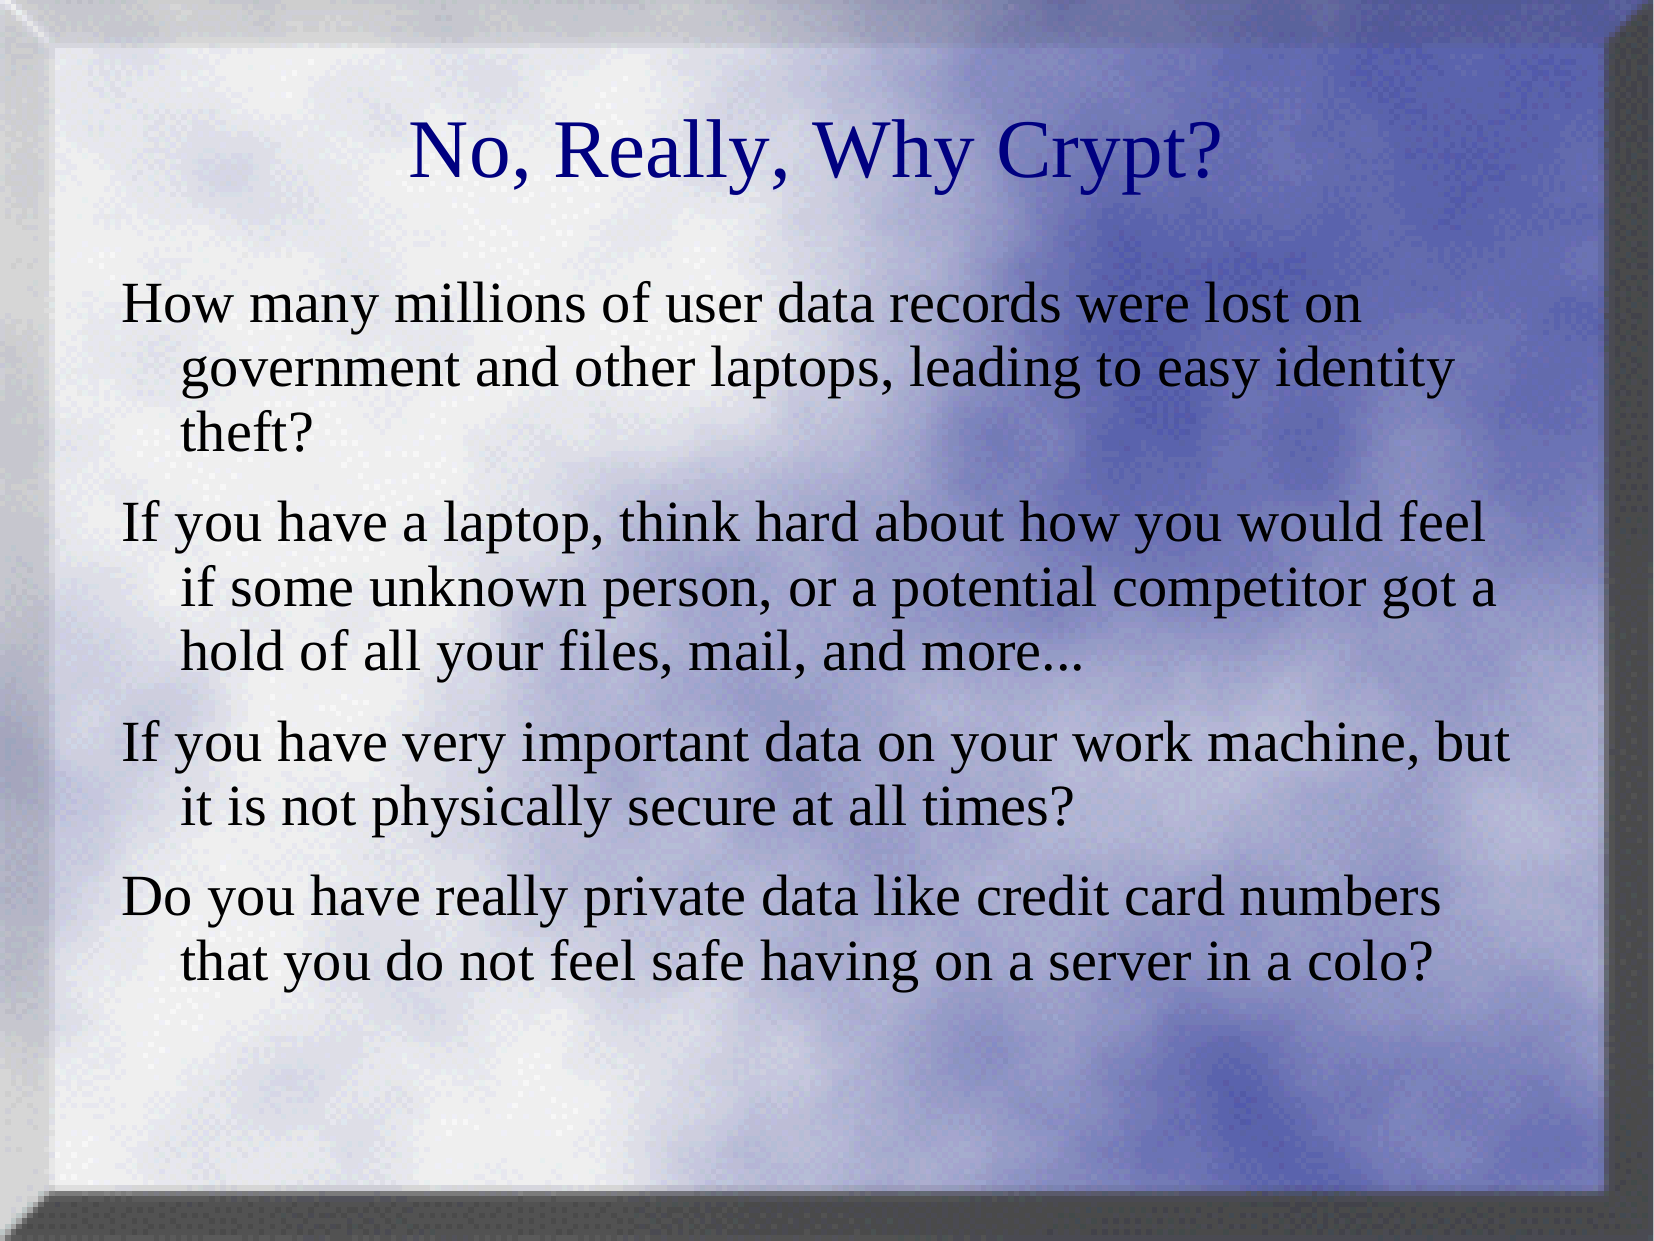

# No, Really, Why Crypt?
How many millions of user data records were lost on government and other laptops, leading to easy identity theft?
If you have a laptop, think hard about how you would feel if some unknown person, or a potential competitor got a hold of all your files, mail, and more...
If you have very important data on your work machine, but it is not physically secure at all times?
Do you have really private data like credit card numbers that you do not feel safe having on a server in a colo?